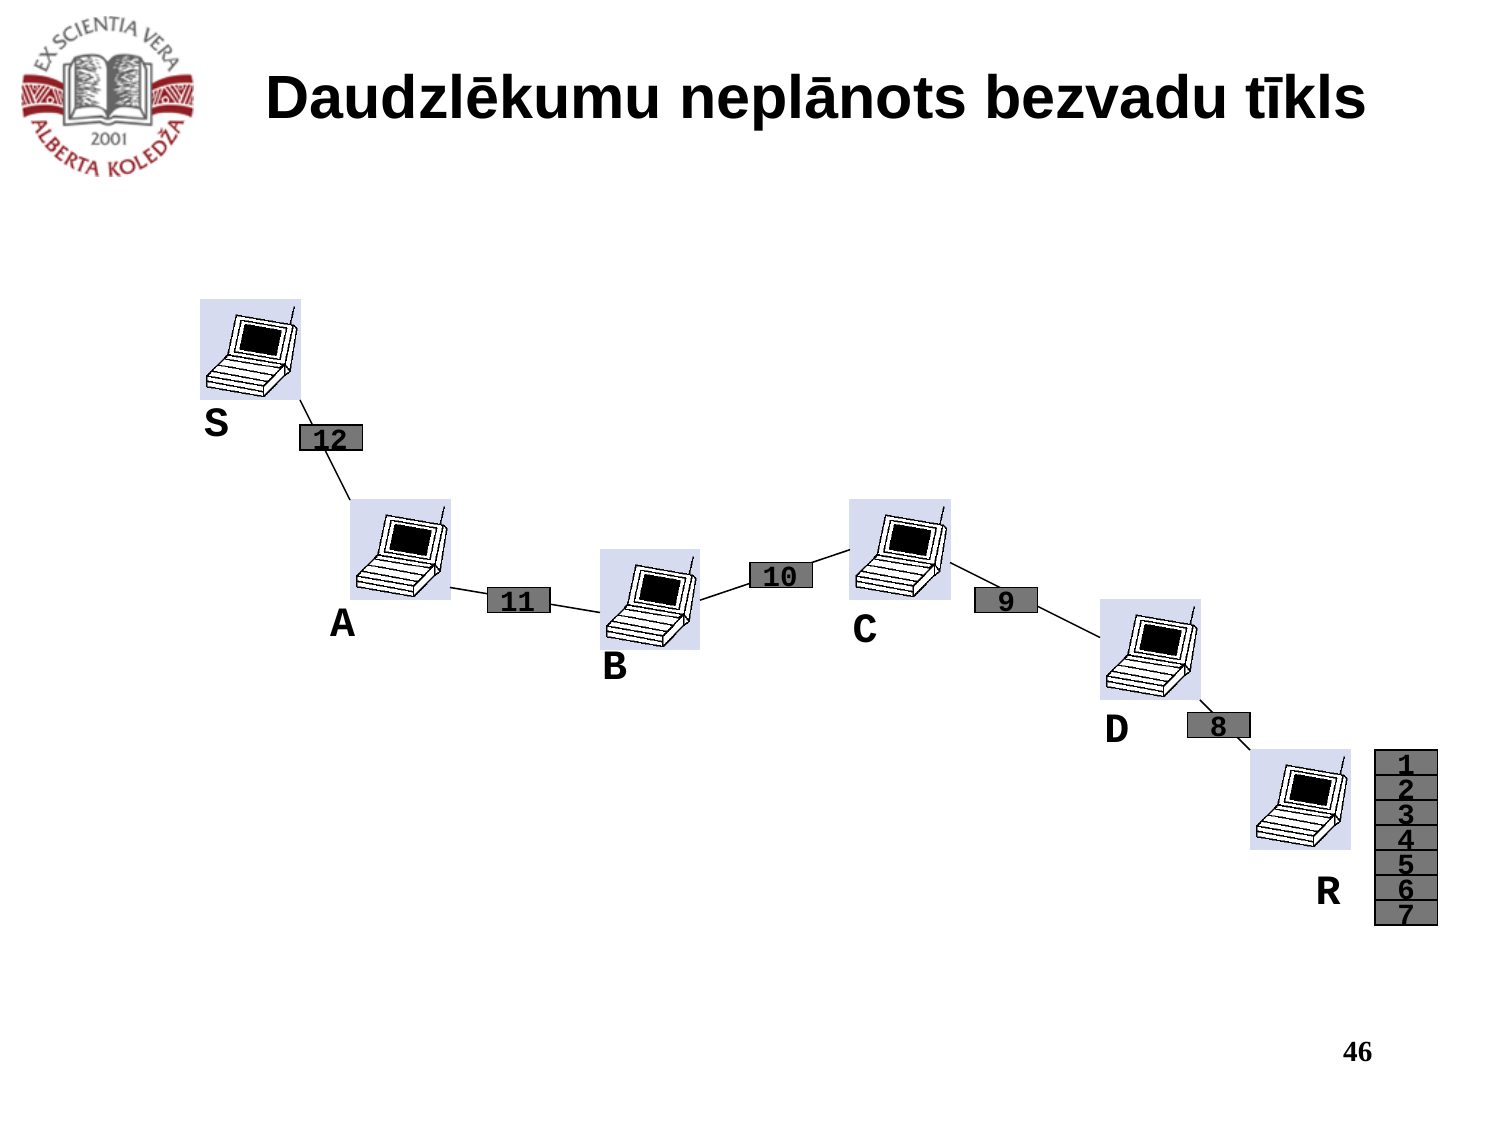

# Daudzlēkumu neplānots bezvadu tīkls
S
12
10
A
11
9
C
B
D
8
1
2
3
4
5
R
6
7